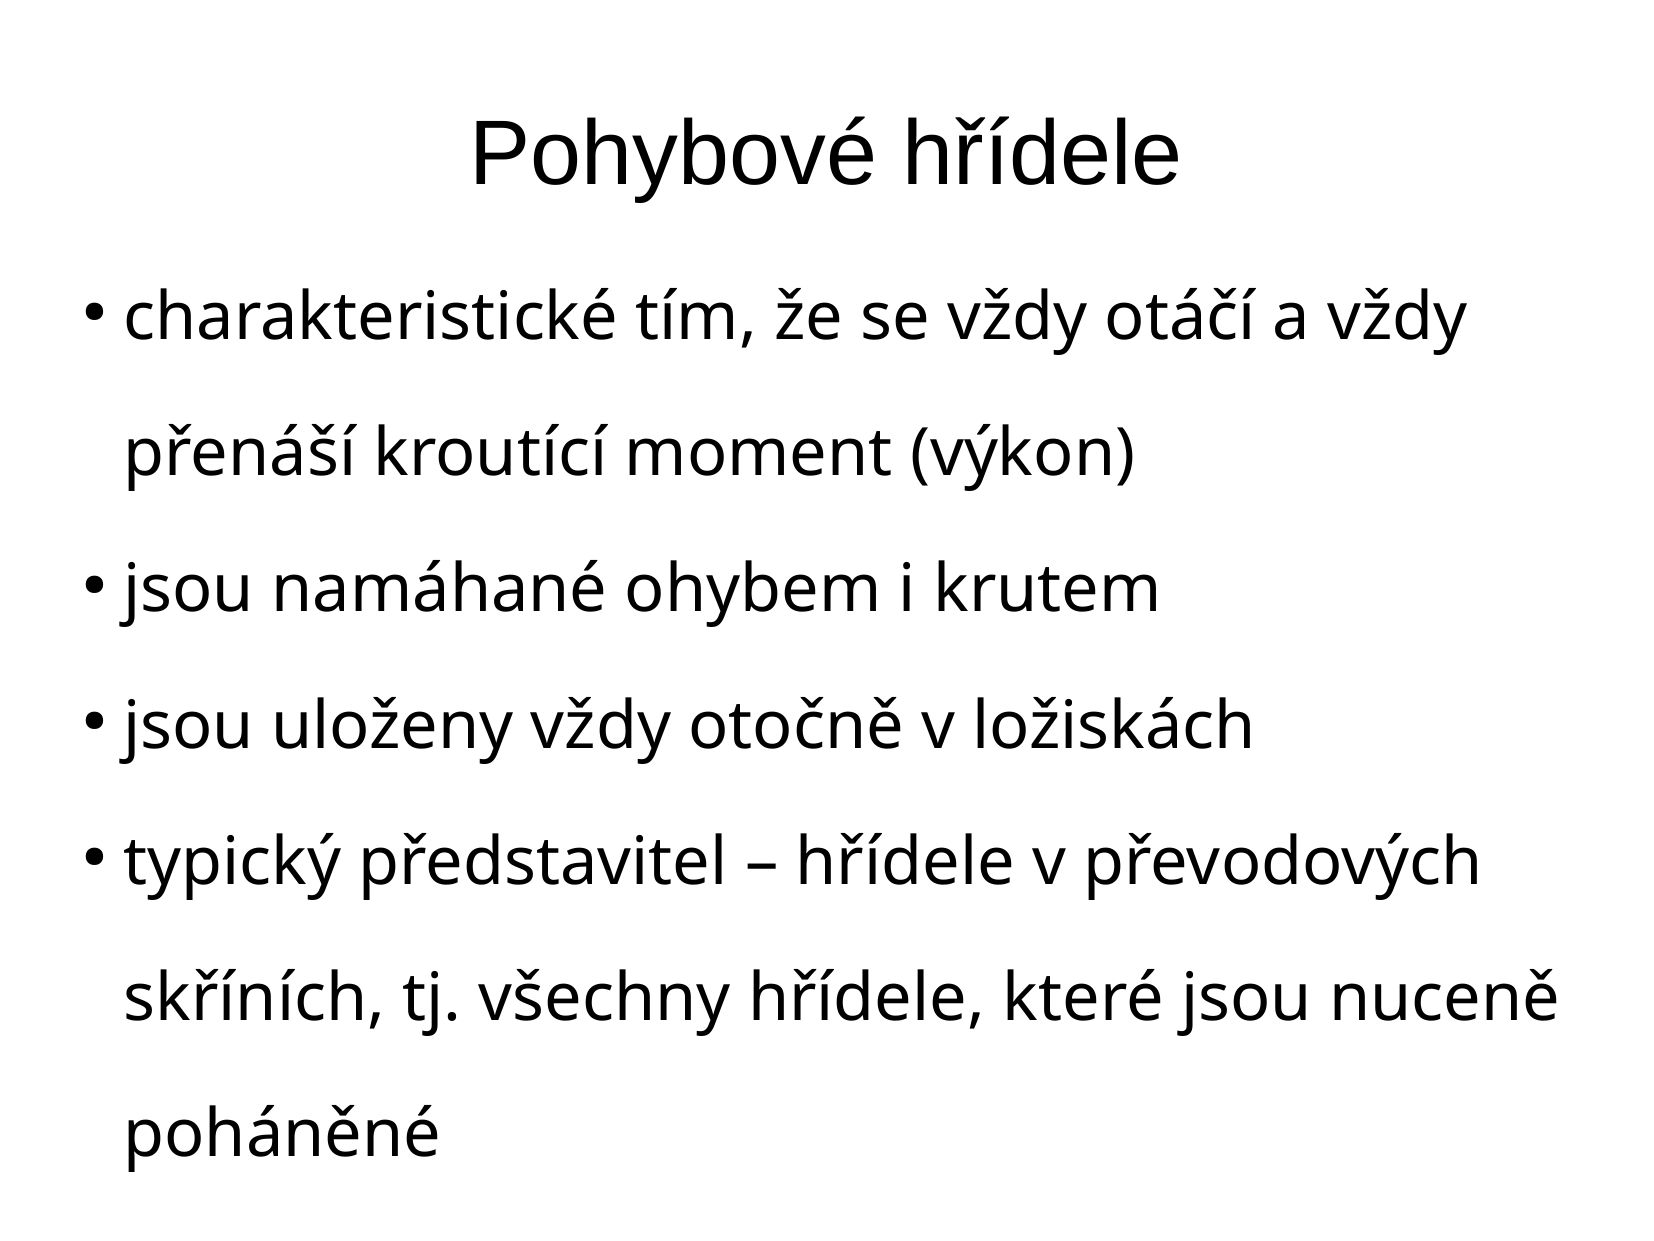

# Pohybové hřídele
 charakteristické tím, že se vždy otáčí a vždy
 přenáší kroutící moment (výkon)
 jsou namáhané ohybem i krutem
 jsou uloženy vždy otočně v ložiskách
 typický představitel – hřídele v převodových
 skříních, tj. všechny hřídele, které jsou nuceně
 poháněné